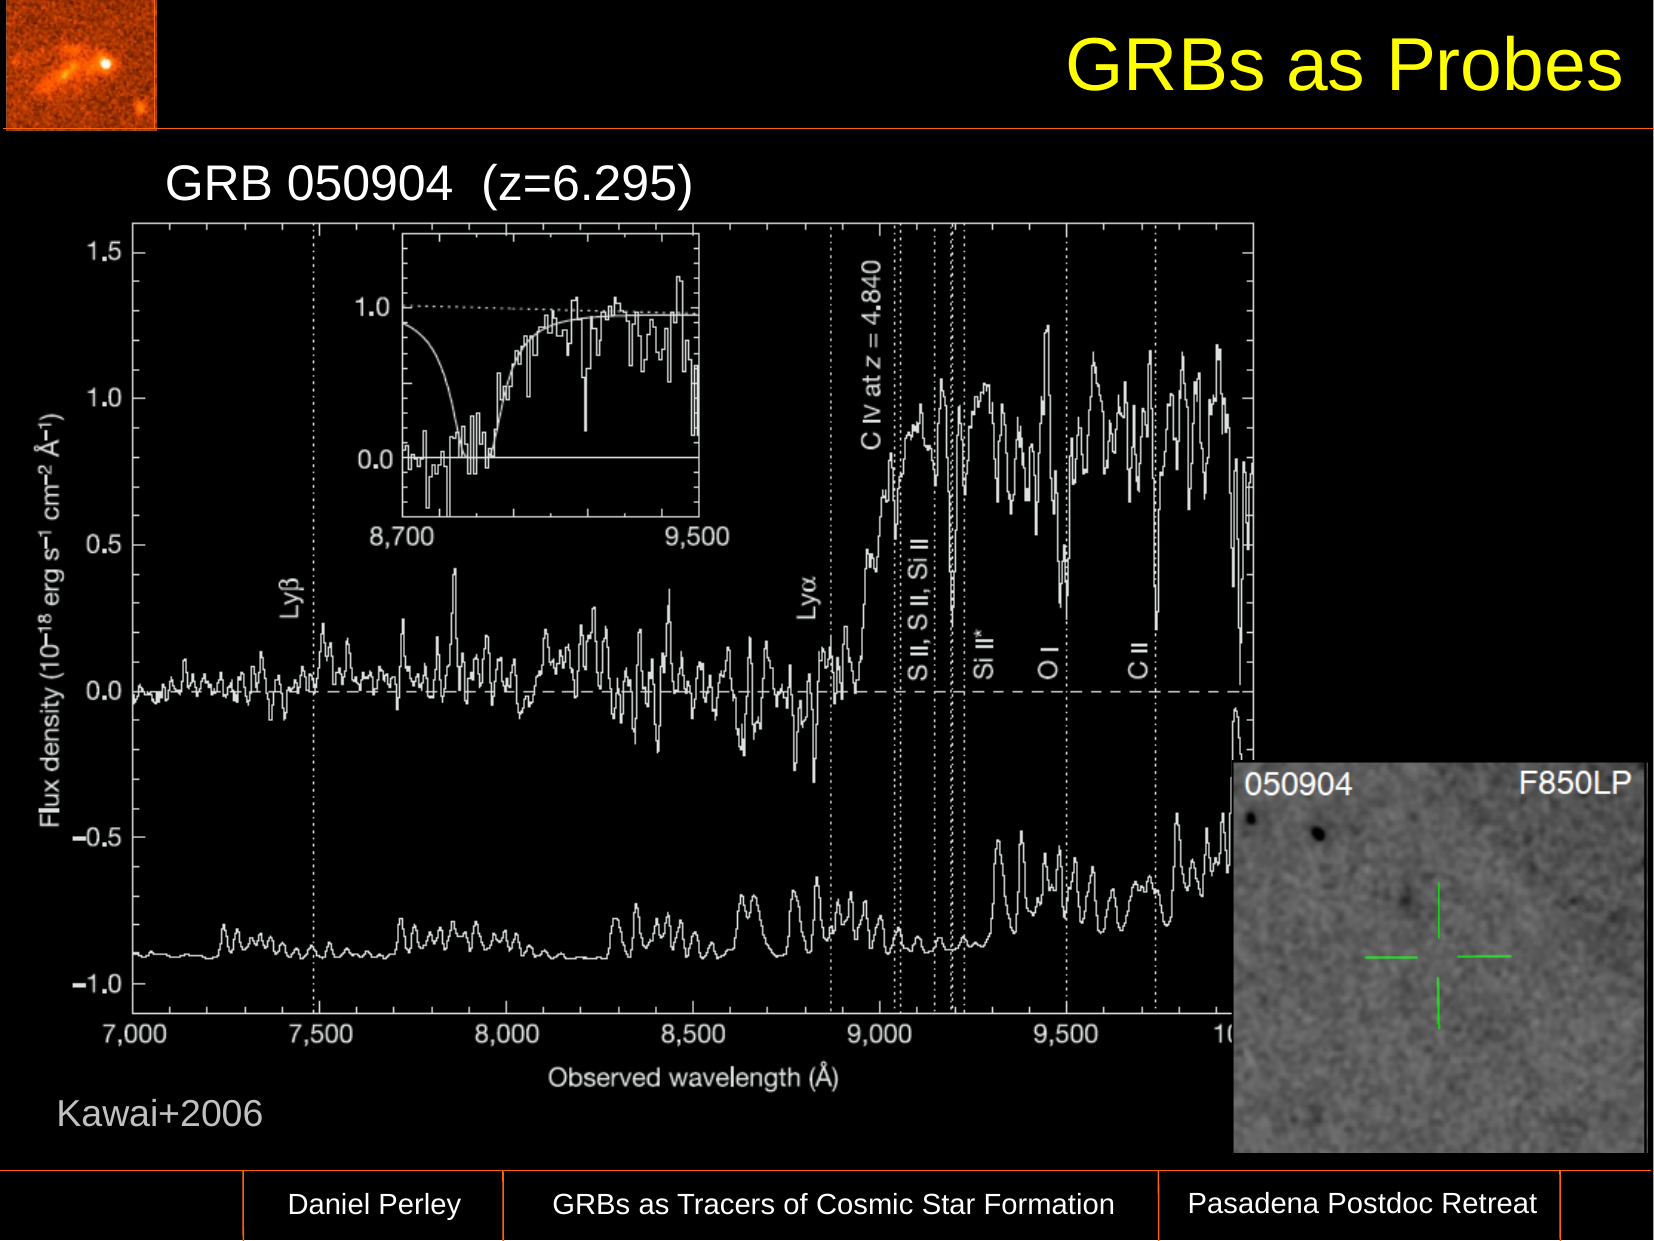

# GRBs as Probes
GRB 050904 (z=6.295)
Kawai+2006